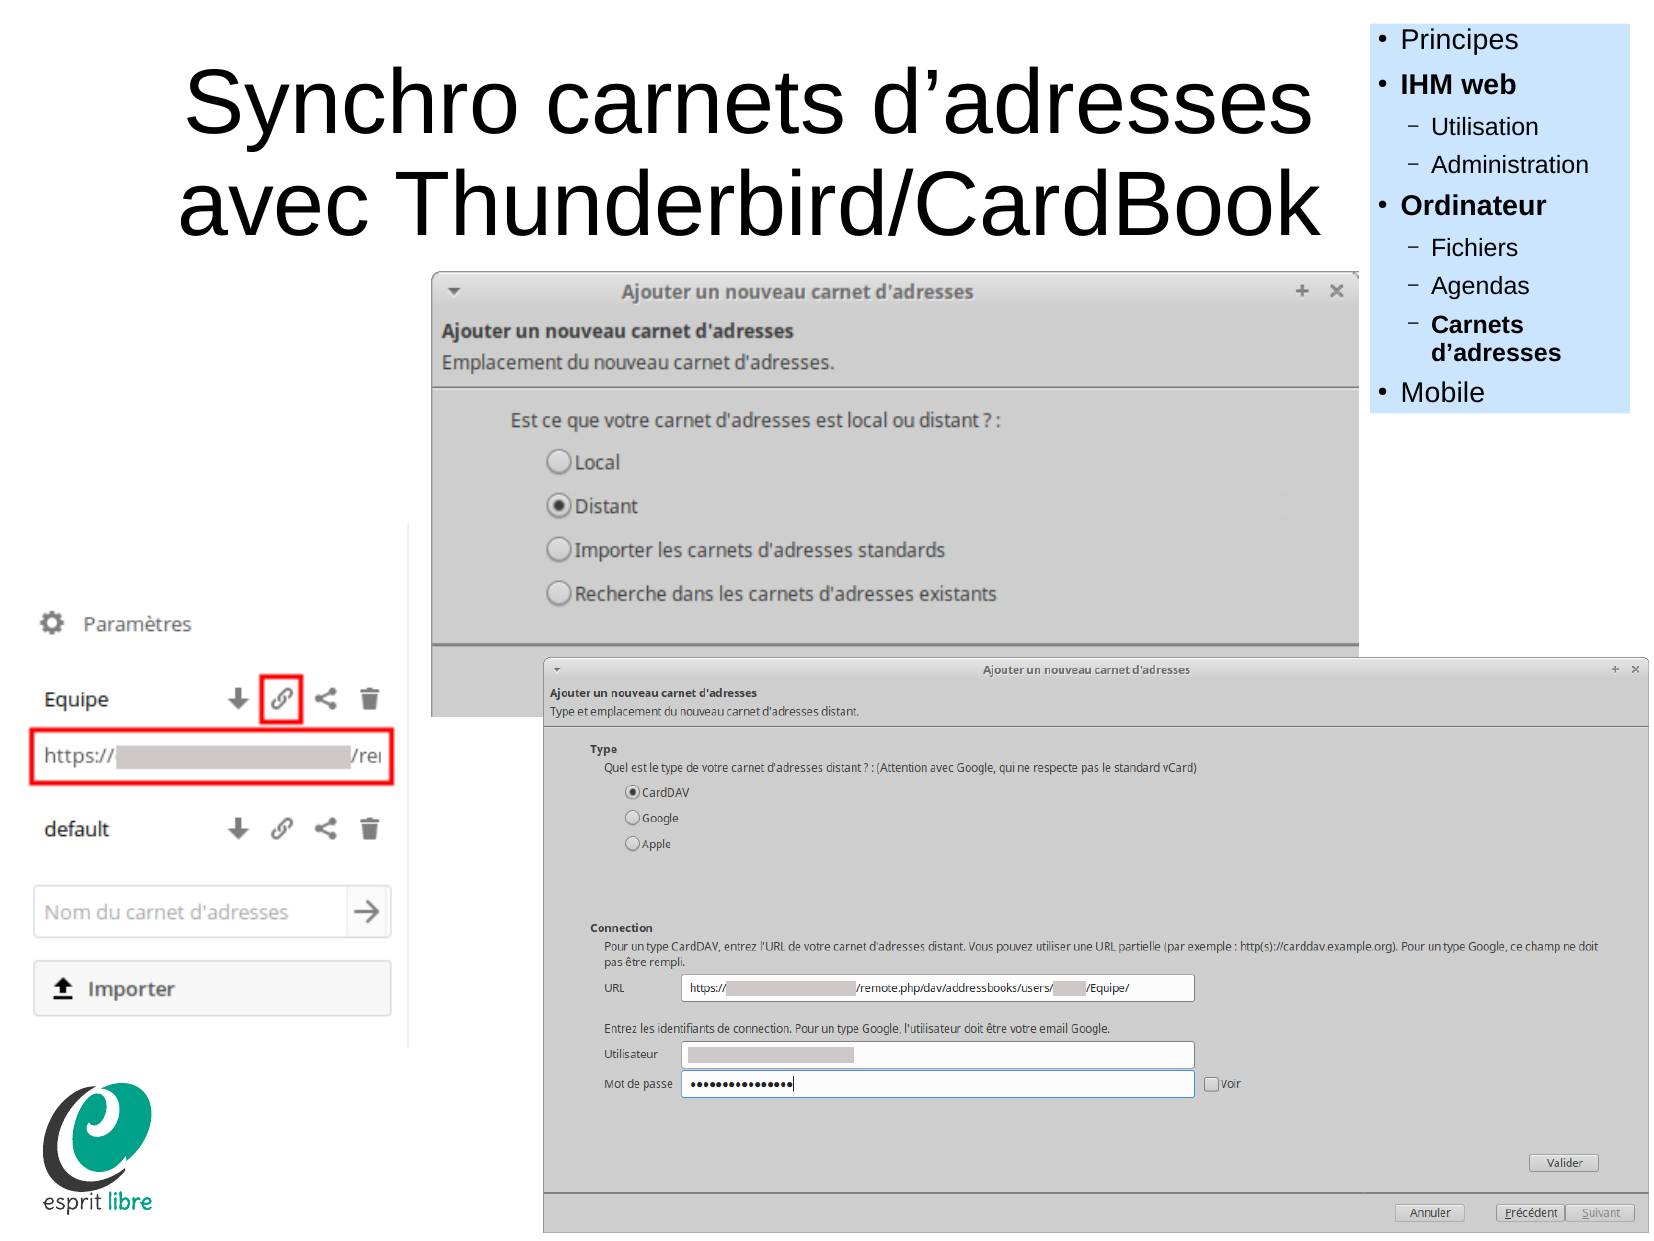

Principes
IHM web
Utilisation
Administration
Ordinateur
Fichiers
Agendas
Carnets d’adresses
Mobile
# Synchro carnets d’adresses avec Thunderbird/CardBook